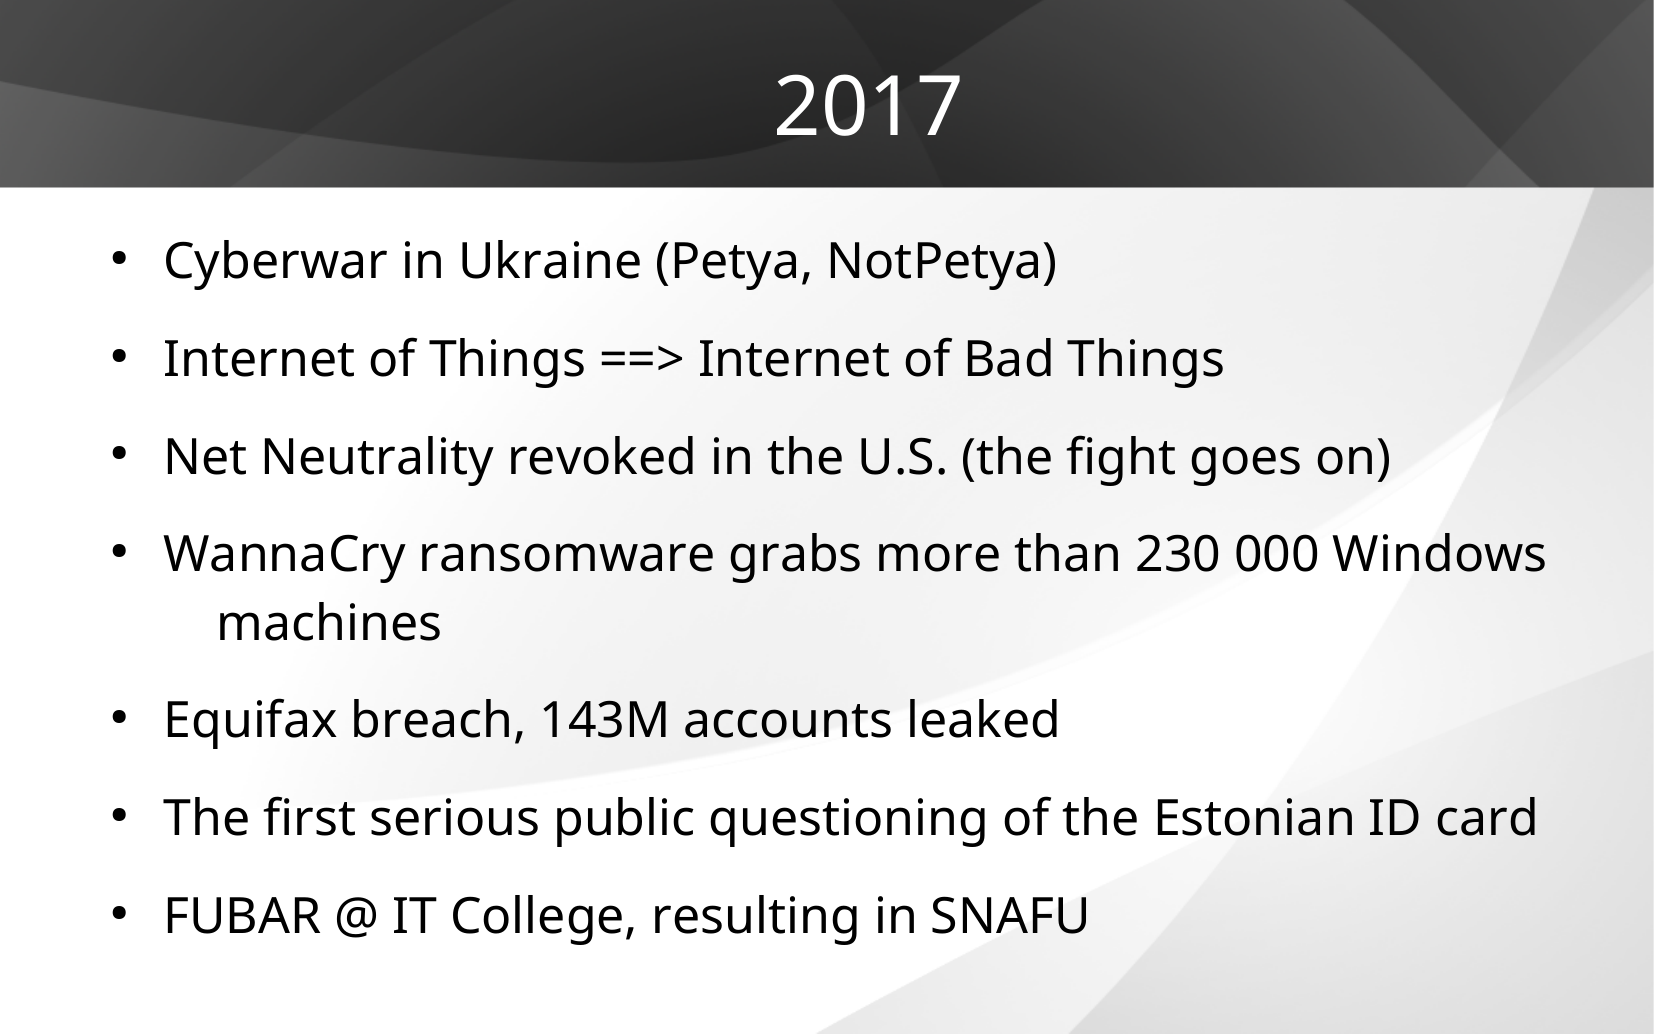

# 2017
Cyberwar in Ukraine (Petya, NotPetya)
Internet of Things ==> Internet of Bad Things
Net Neutrality revoked in the U.S. (the fight goes on)
WannaCry ransomware grabs more than 230 000 Windows machines
Equifax breach, 143M accounts leaked
The first serious public questioning of the Estonian ID card
FUBAR @ IT College, resulting in SNAFU